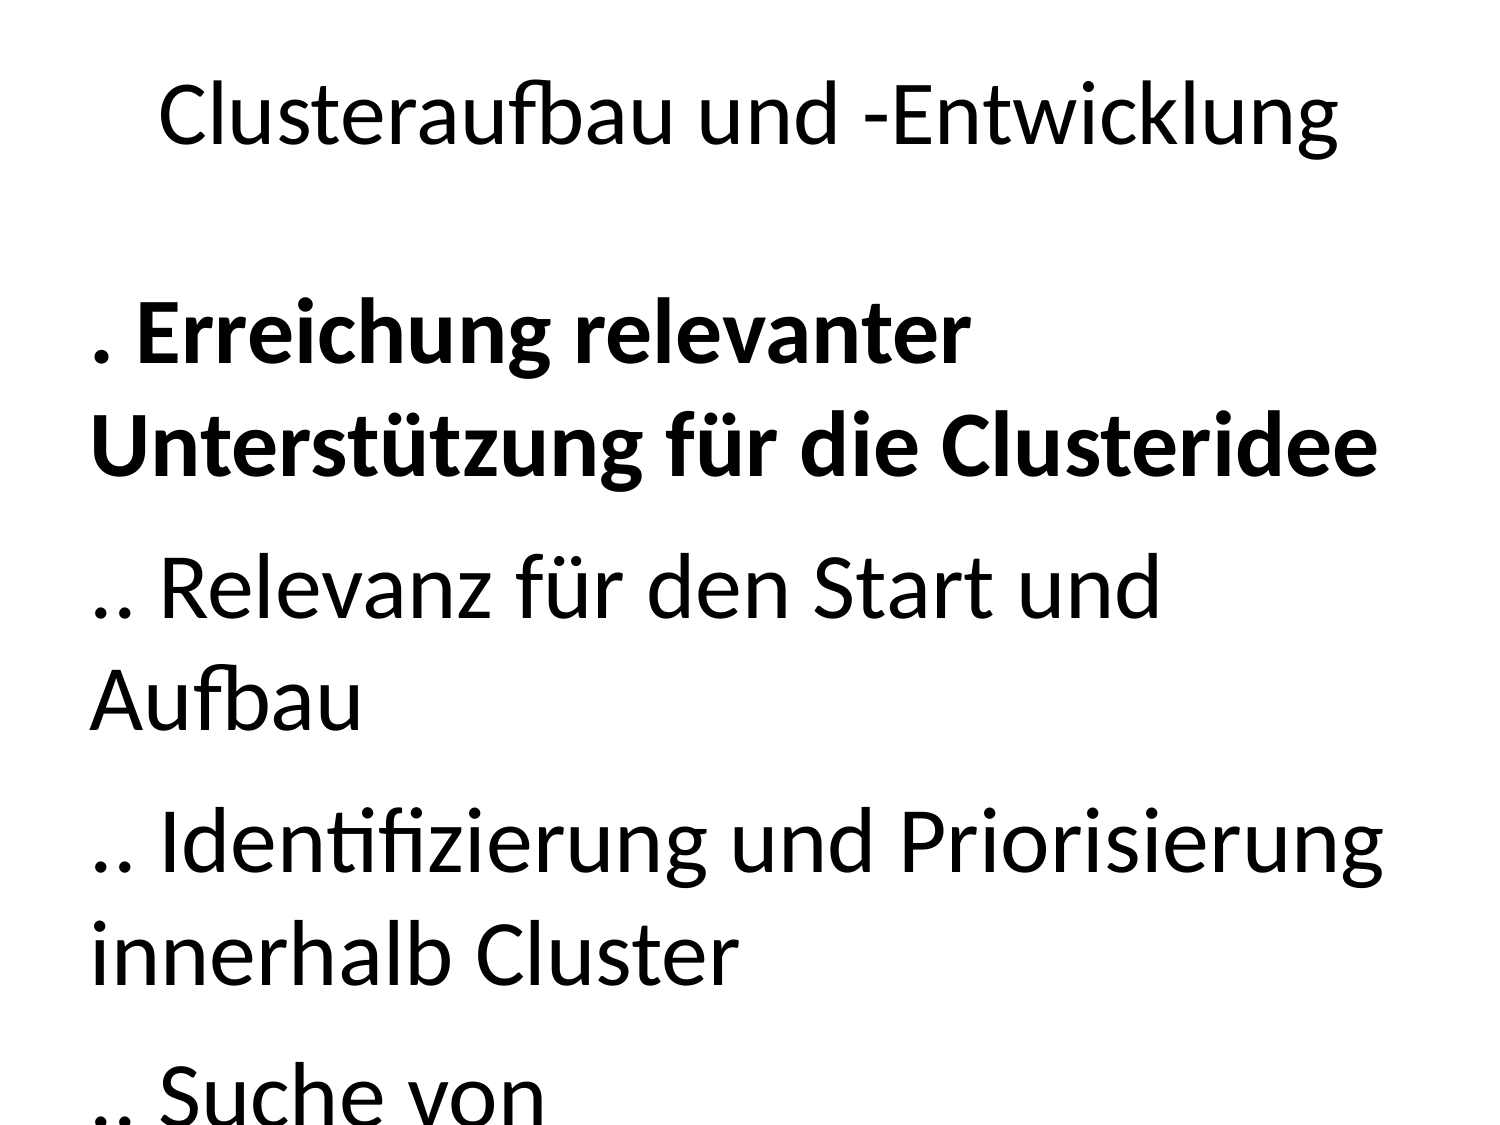

# Clusteraufbau und -Entwicklung
. Erreichung relevanter Unterstützung für die Clusteridee
.. Relevanz für den Start und Aufbau
.. Identifizierung und Priorisierung innerhalb Cluster
.. Suche von Finanzierungsmöglichkeiten, Rechtsform
. Entwicklung der Basis für den Clusteraufbau
.. Ganzheitlich-vernetzte Analyse – wechselseitige Wirkungen
.. Formierung des Führungsteams
. Erarbeitung des Momentums für das Clusterwachstum
.. Entwicklung der wünschbaren Zukunft
.. Identifizierung der Meilensteine
.. Agenda für die Umsetzung
. Ausweitung und Entwicklung der Clusterbasis
.. Formalisierung und offizieller Start
.. Tiefenanalyse und Benchmarking
. Erwirkung des Momentums Clusternachhaltigkeit (ökonomisch, ökologisch, gesellschaftlich, kulturell und politisch)
.. Langfristige Strategie
.. Verbindungen zu anderen Cluster
.. Evaluation und Lessons learned